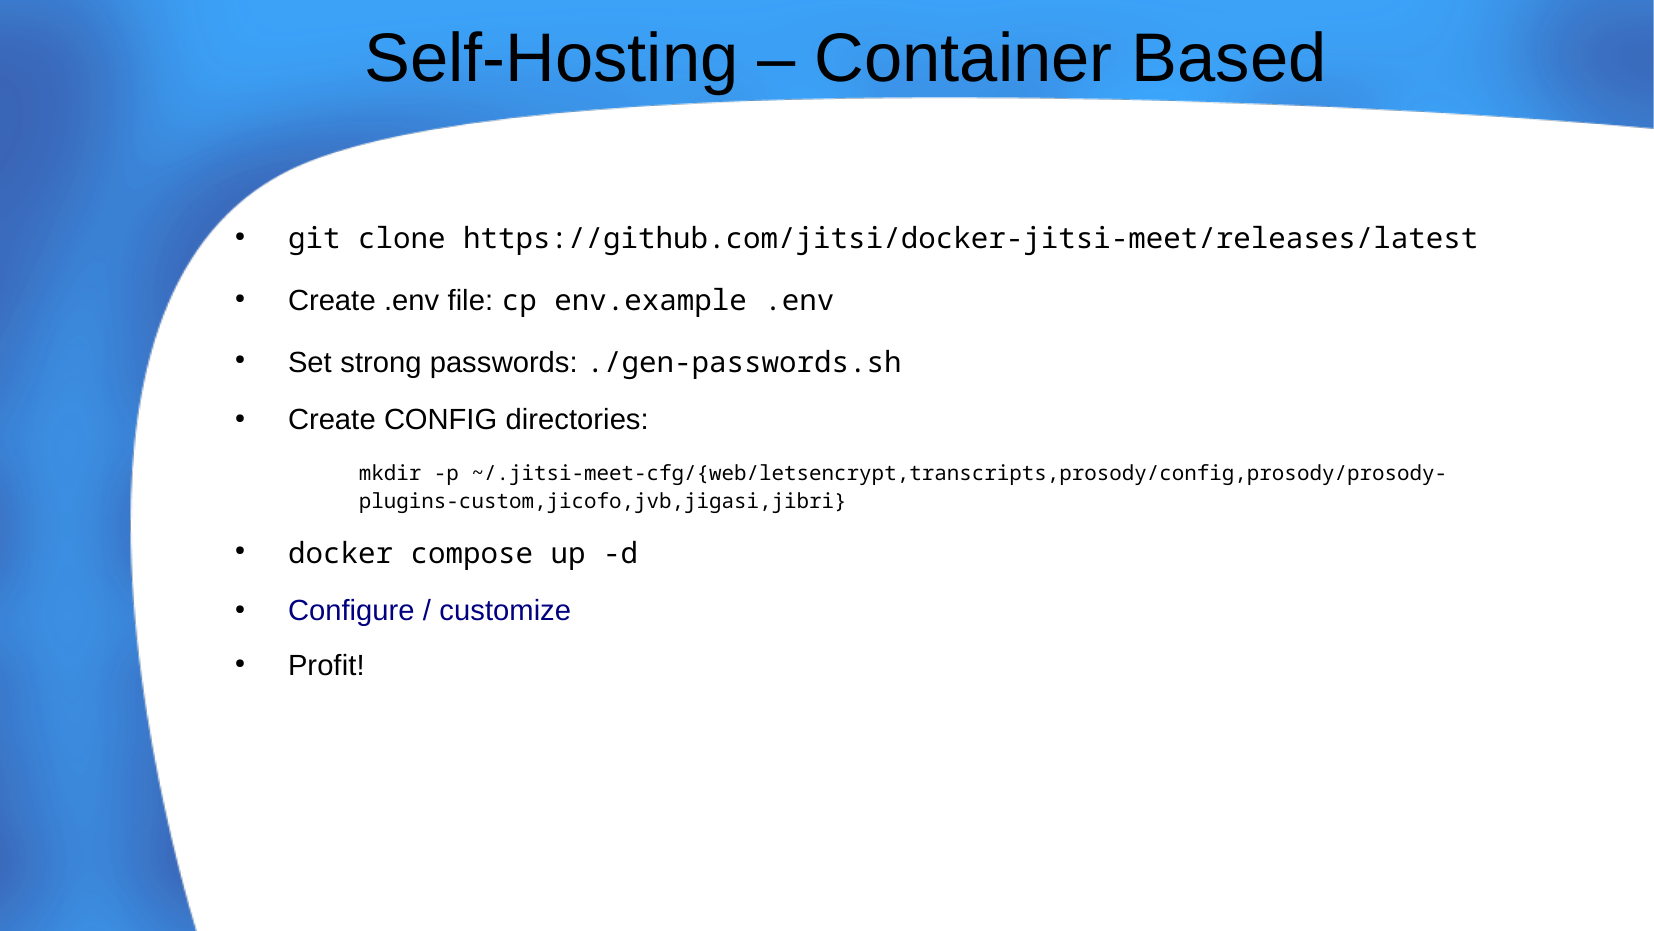

# Self-Hosting – Container Based
git clone https://github.com/jitsi/docker-jitsi-meet/releases/latest
Create .env file: cp env.example .env
Set strong passwords: ./gen-passwords.sh
Create CONFIG directories:
mkdir -p ~/.jitsi-meet-cfg/{web/letsencrypt,transcripts,prosody/config,prosody/prosody-plugins-custom,jicofo,jvb,jigasi,jibri}
docker compose up -d
Configure / customize
Profit!